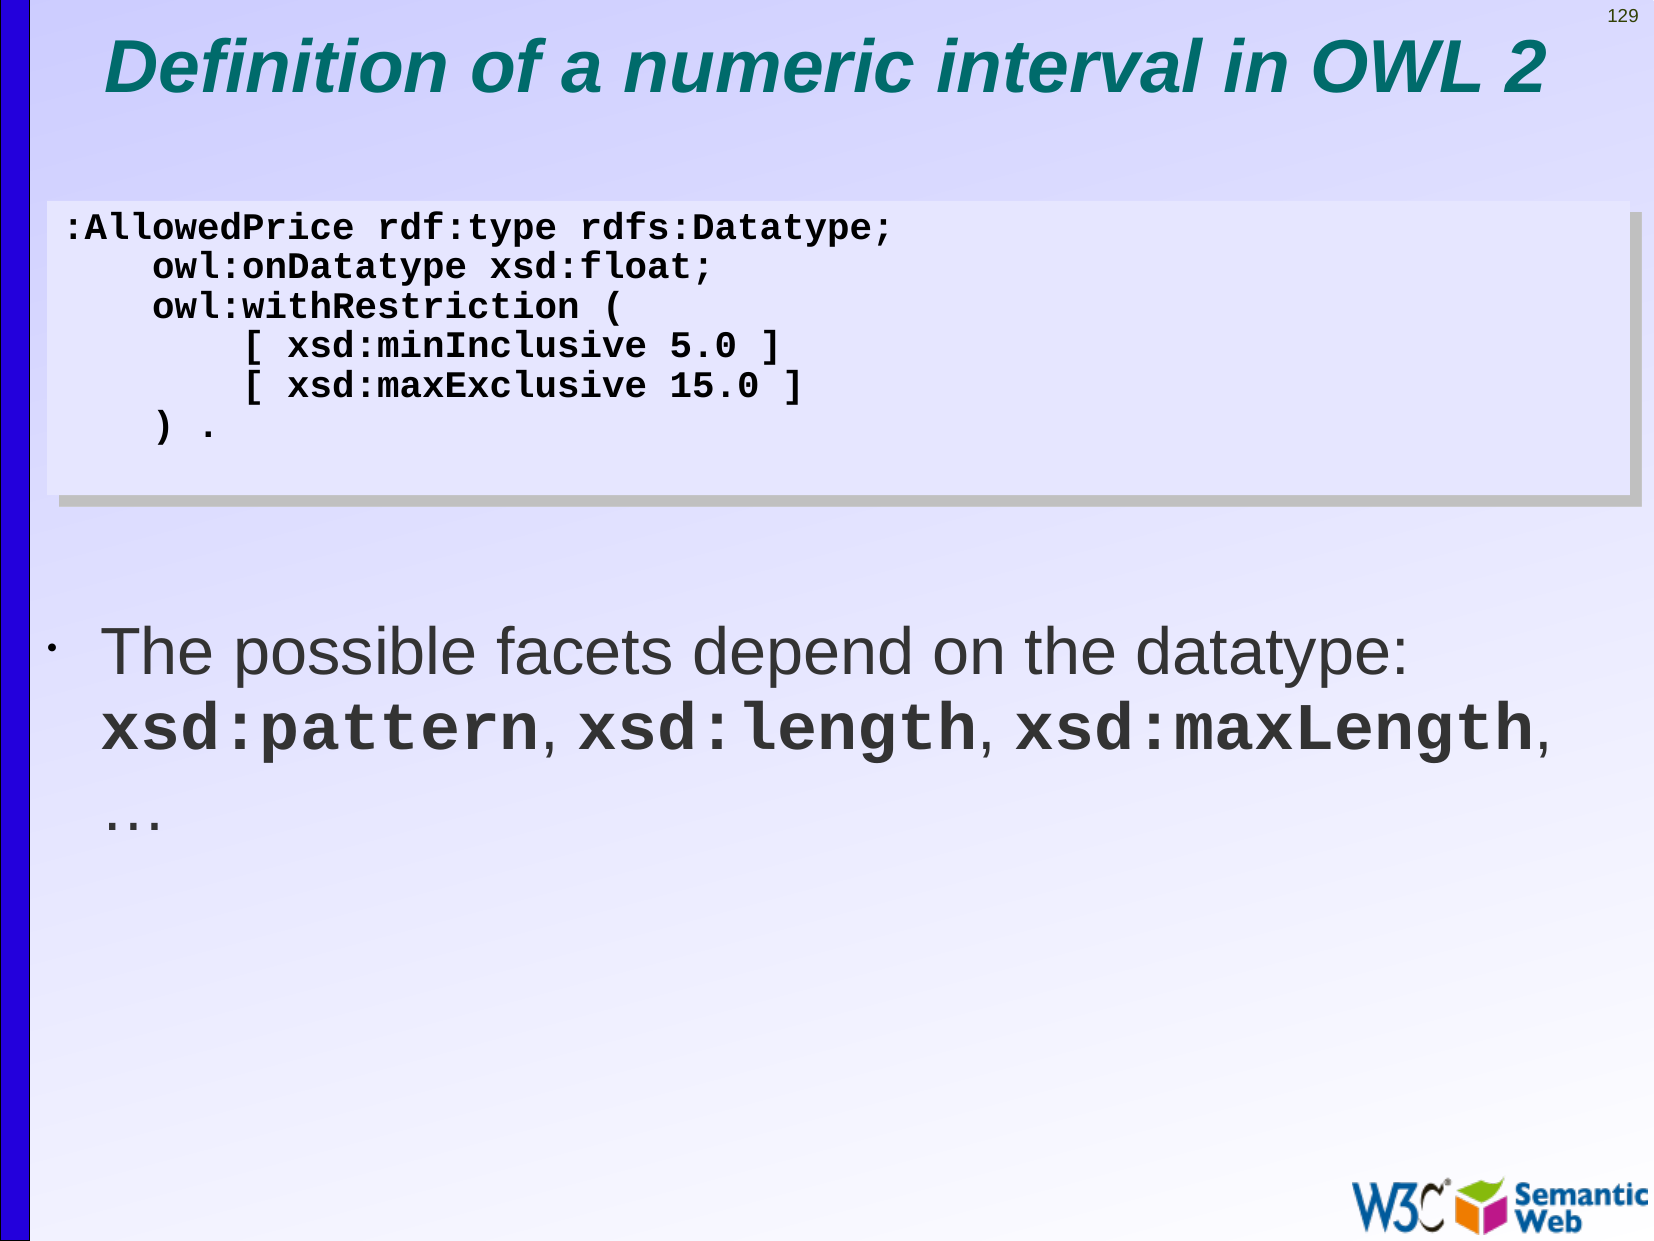

# Definition of a numeric interval in OWL 2
:AllowedPrice rdf:type rdfs:Datatype;
 owl:onDatatype xsd:float;
 owl:withRestriction (
 [ xsd:minInclusive 5.0 ]
 [ xsd:maxExclusive 15.0 ]
 ) .
The possible facets depend on the datatype: xsd:pattern, xsd:length, xsd:maxLength, …